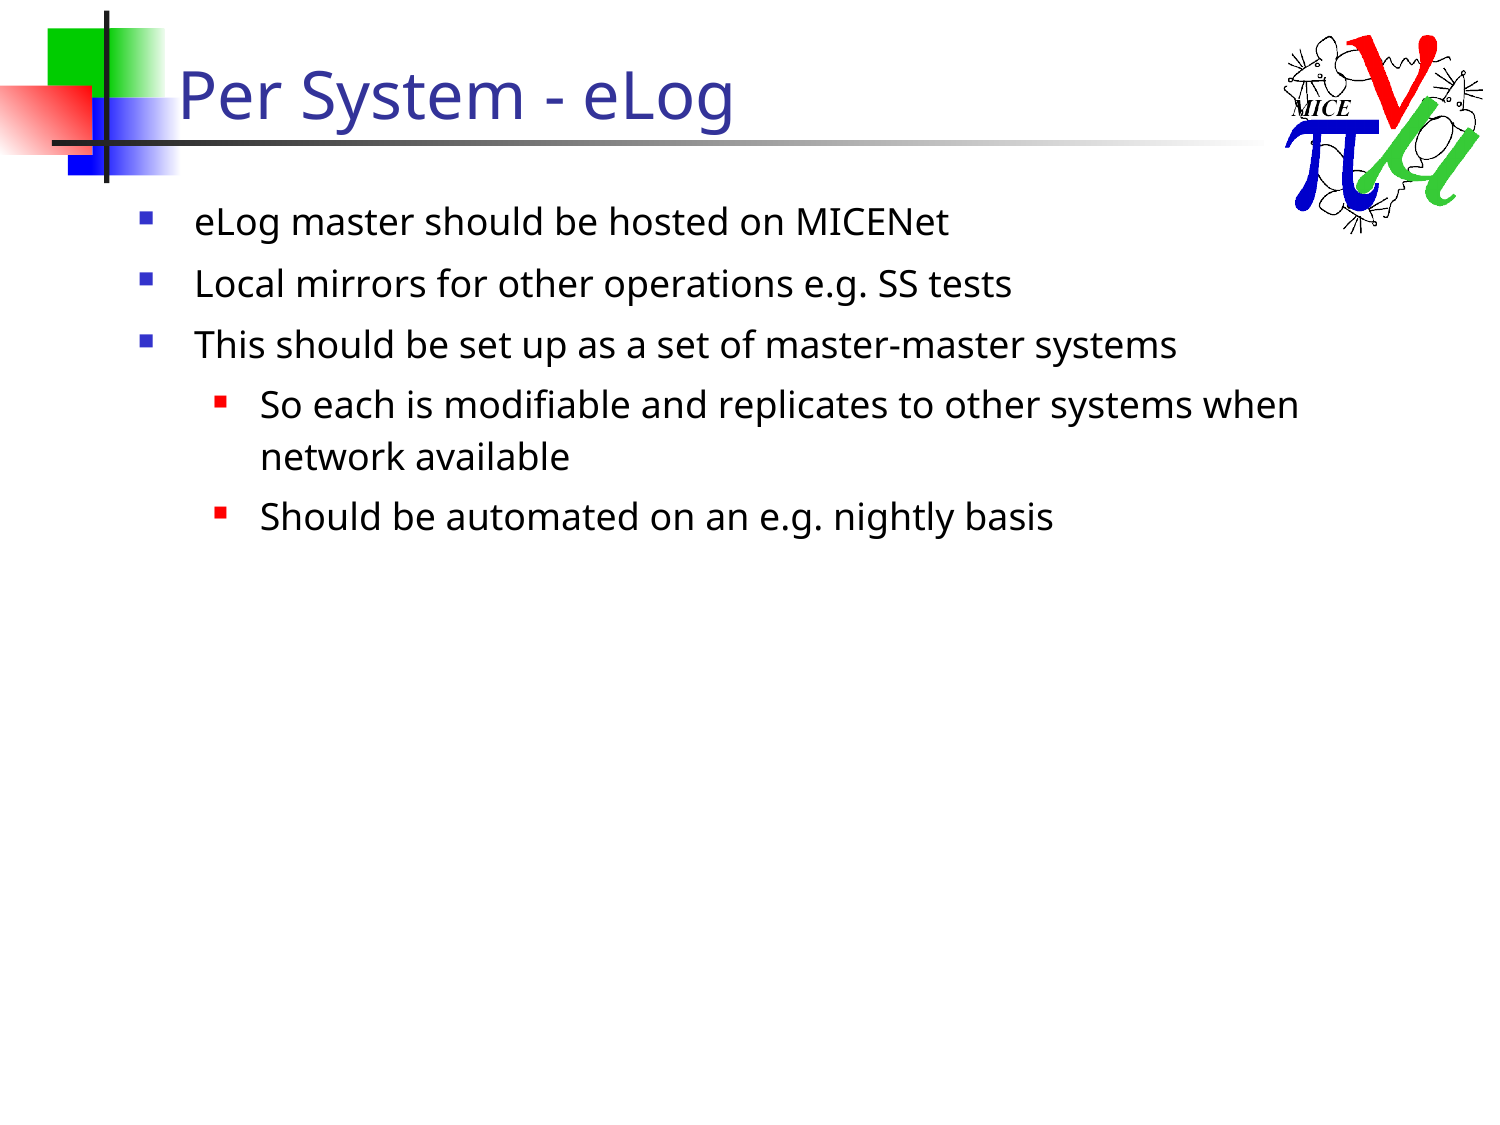

# Per System - eLog
eLog master should be hosted on MICENet
Local mirrors for other operations e.g. SS tests
This should be set up as a set of master-master systems
So each is modifiable and replicates to other systems when network available
Should be automated on an e.g. nightly basis